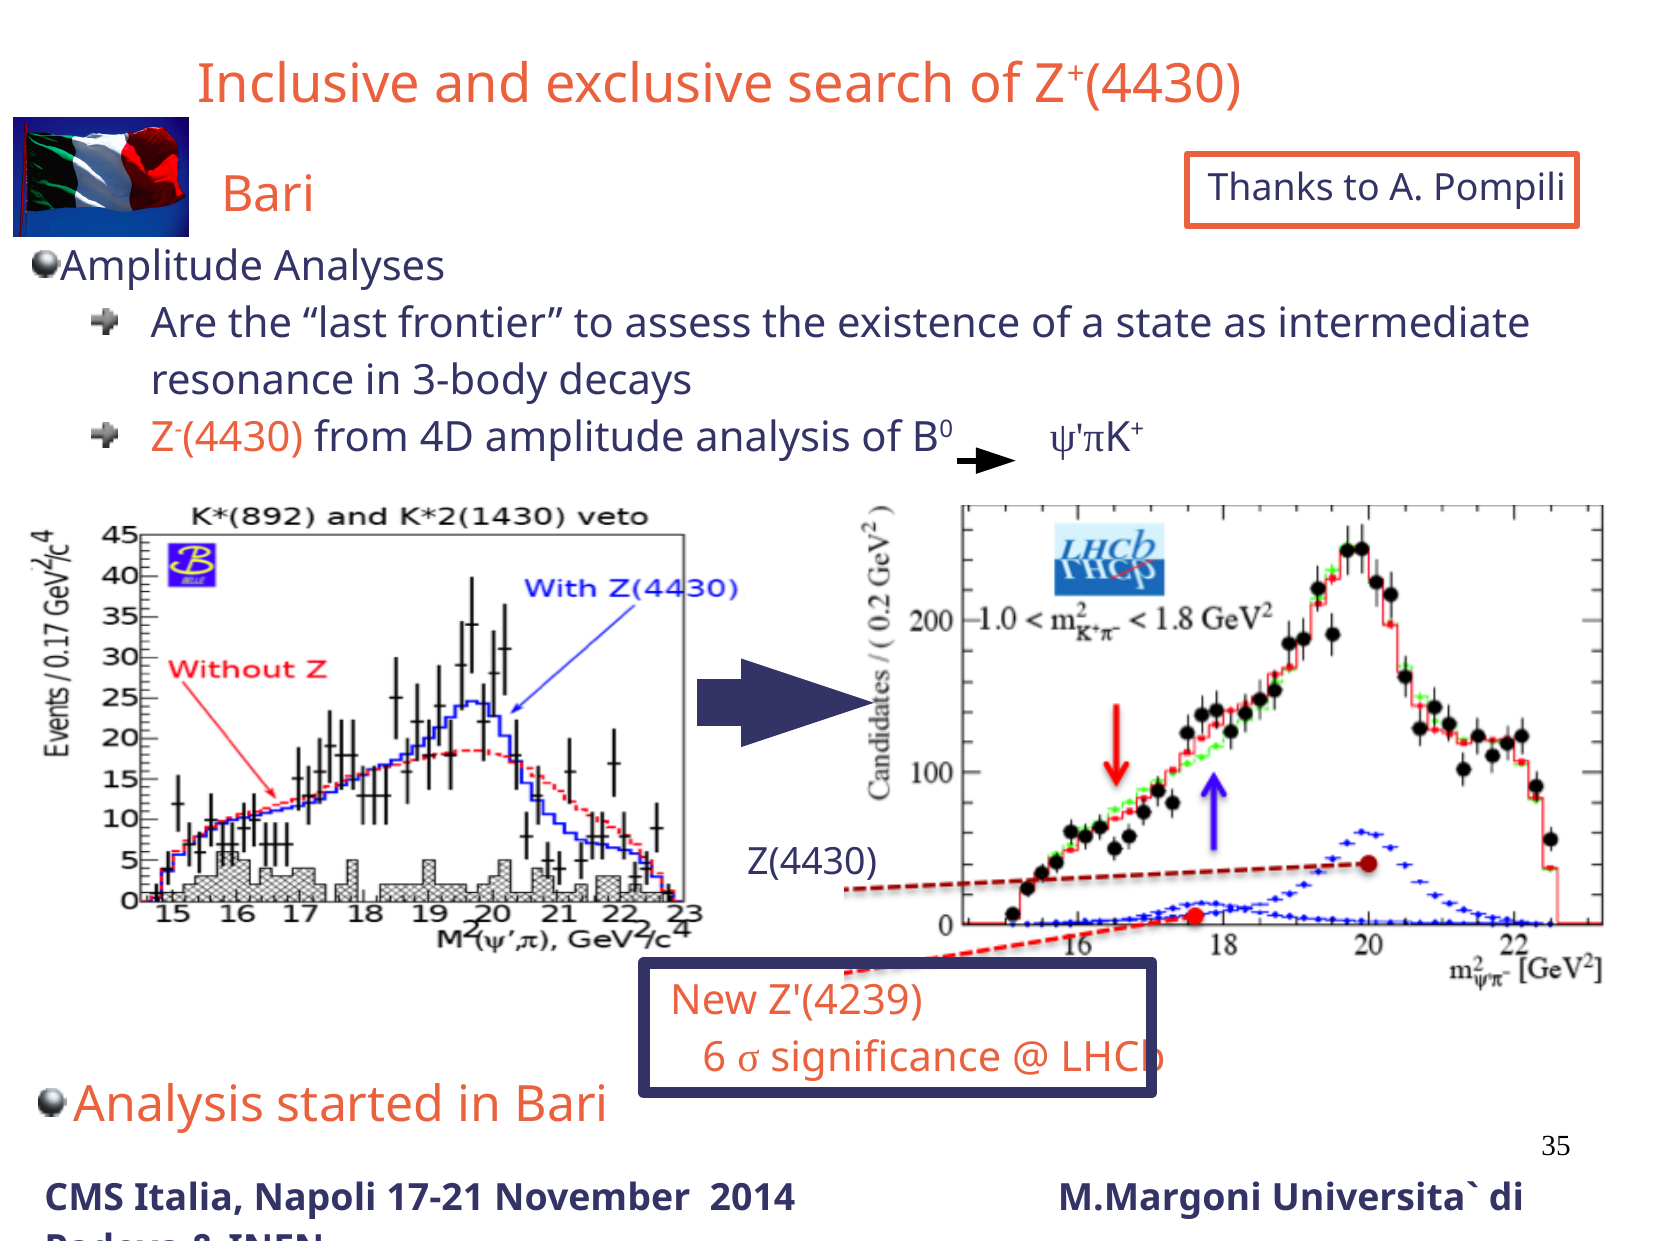

Inclusive and exclusive search of Z+(4430)
Bari
Thanks to A. Pompili
Amplitude Analyses
Are the “last frontier” to assess the existence of a state as intermediate resonance in 3-body decays
Z-(4430) from 4D amplitude analysis of B0 ψ'πK+
Z(4430)
New Z'(4239) 6 σ significance @ LHCb
Analysis started in Bari
35
CMS Italia, Napoli 17-21 November 2014 M.Margoni Universita` di Padova & INFN